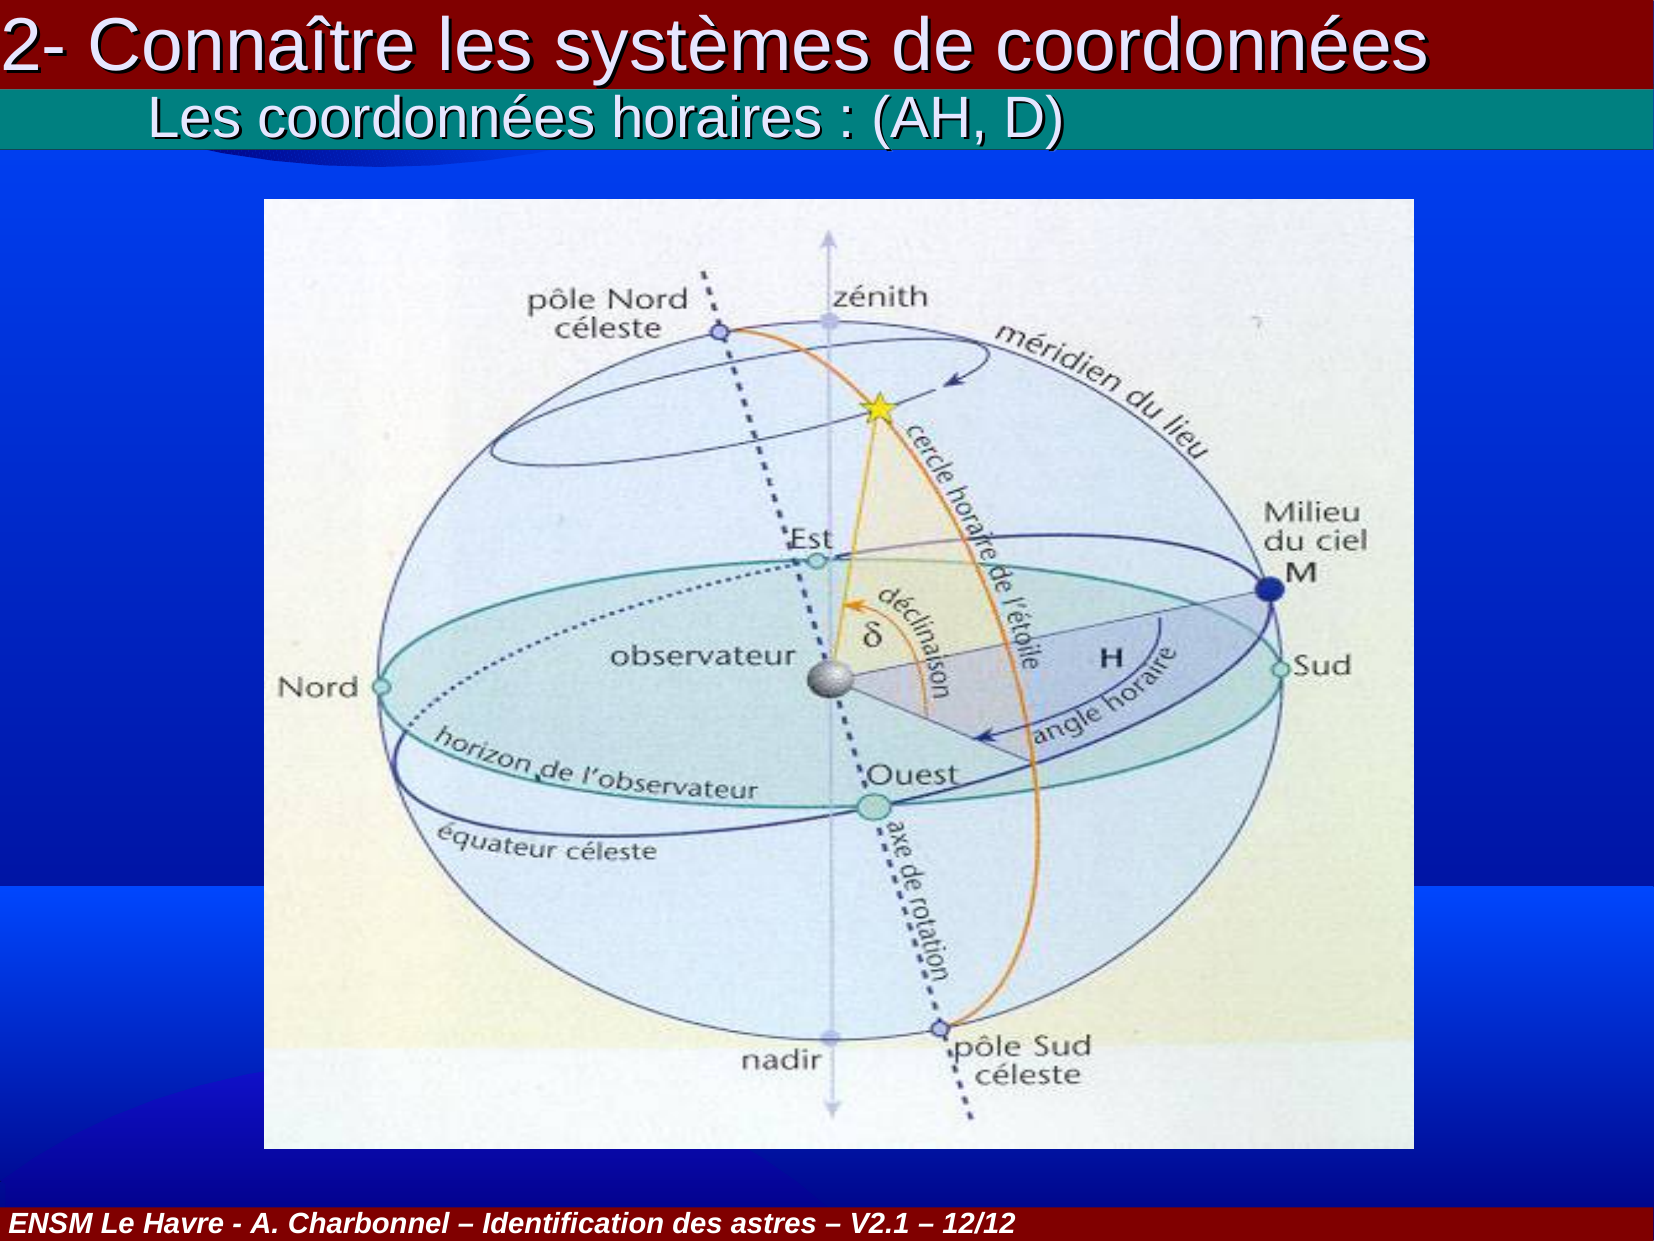

2- Connaître les systèmes de coordonnées
# Les coordonnées horaires : (AH, D)
 ENSM Le Havre - A. Charbonnel – Identification des astres – V2.1 – 12/12